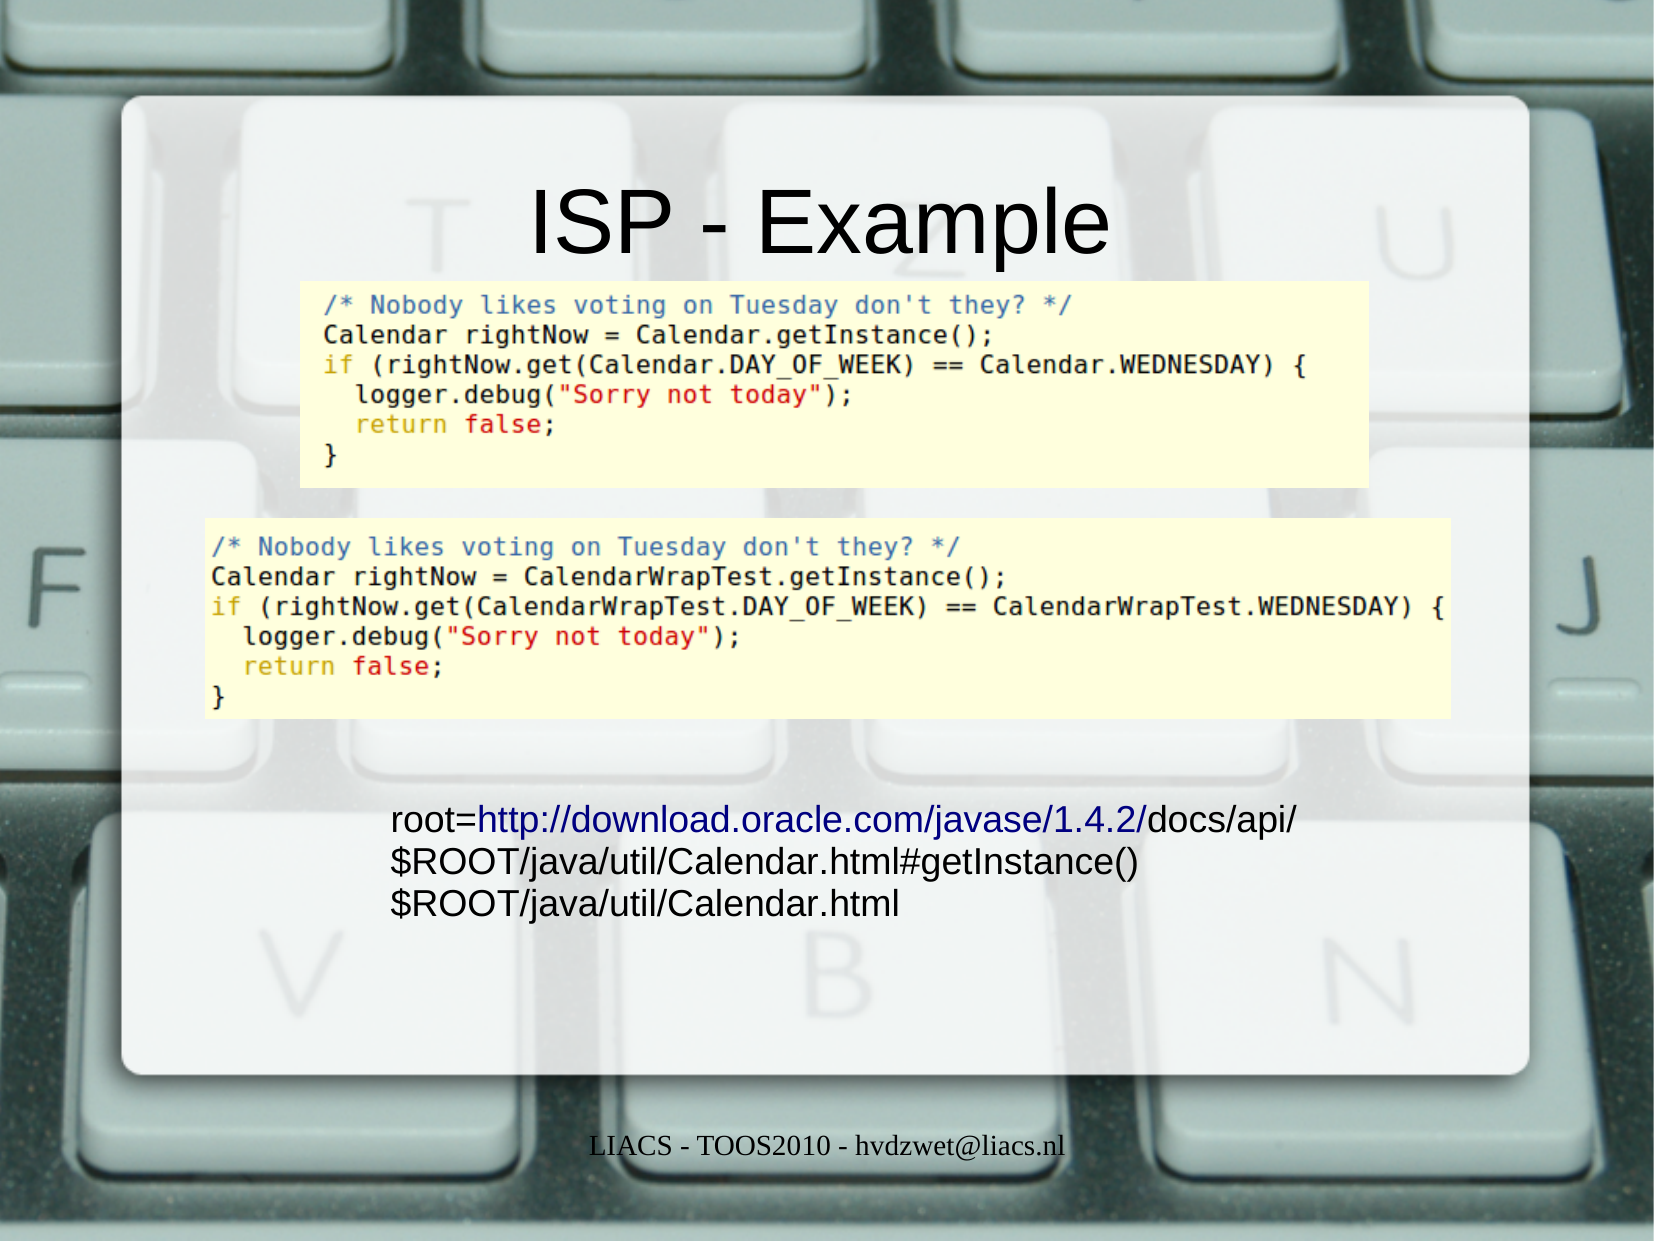

# ISP - Example
root=http://download.oracle.com/javase/1.4.2/docs/api/
$ROOT/java/util/Calendar.html#getInstance()
$ROOT/java/util/Calendar.html
LIACS - TOOS2010 - hvdzwet@liacs.nl